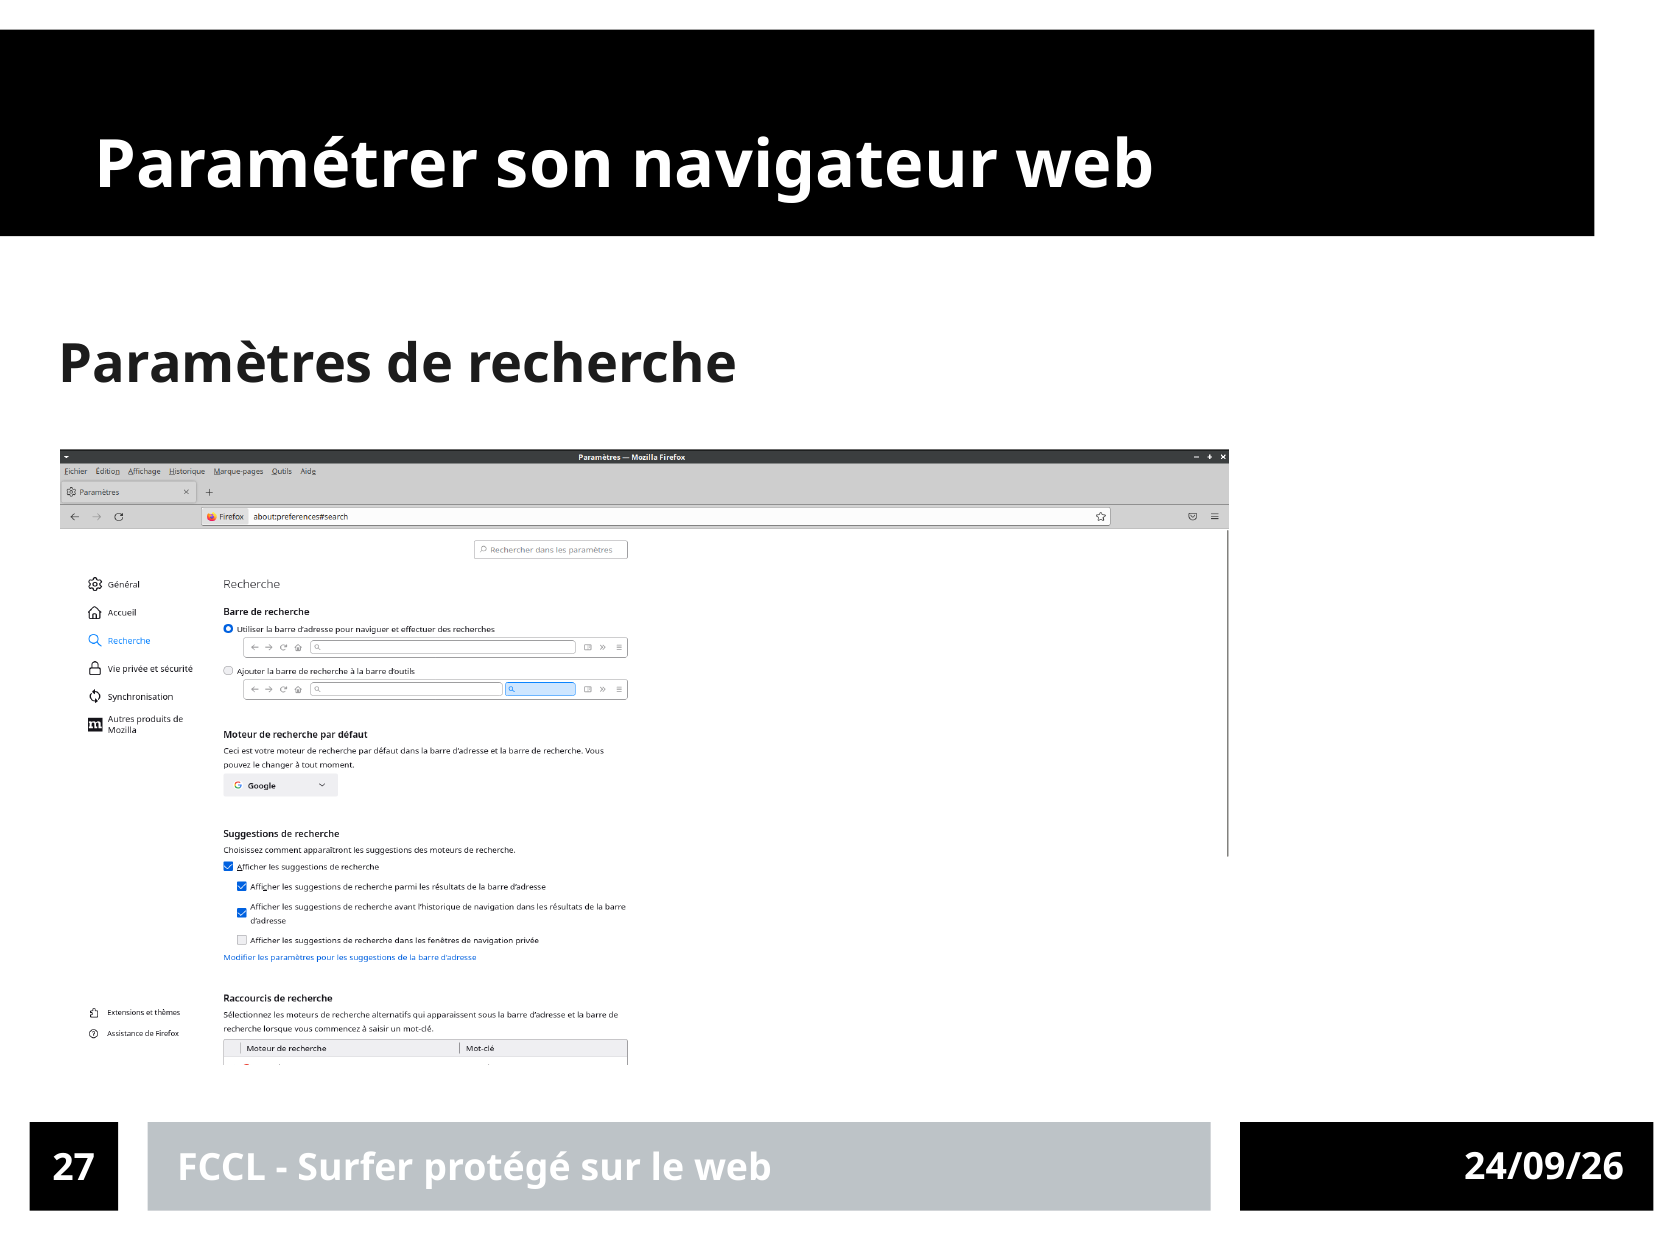

# Paramétrer son navigateur web
Paramètres de recherche
27
FCCL - Surfer protégé sur le web